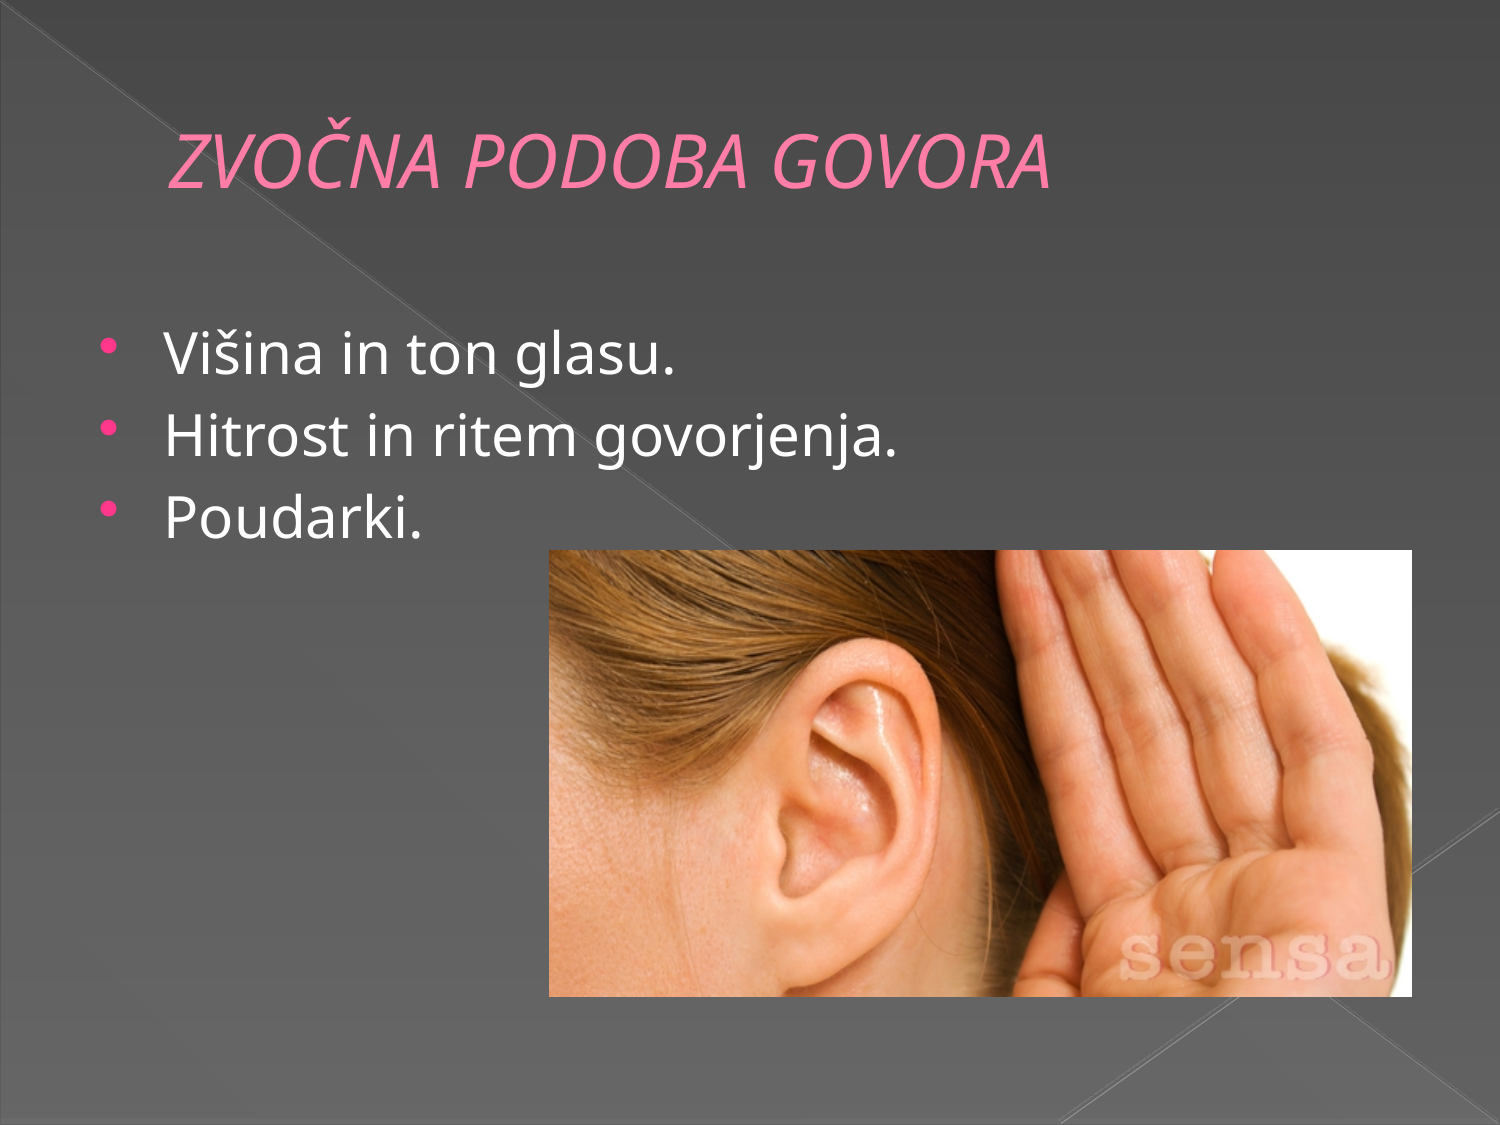

# ZVOČNA PODOBA GOVORA
Višina in ton glasu.
Hitrost in ritem govorjenja.
Poudarki.